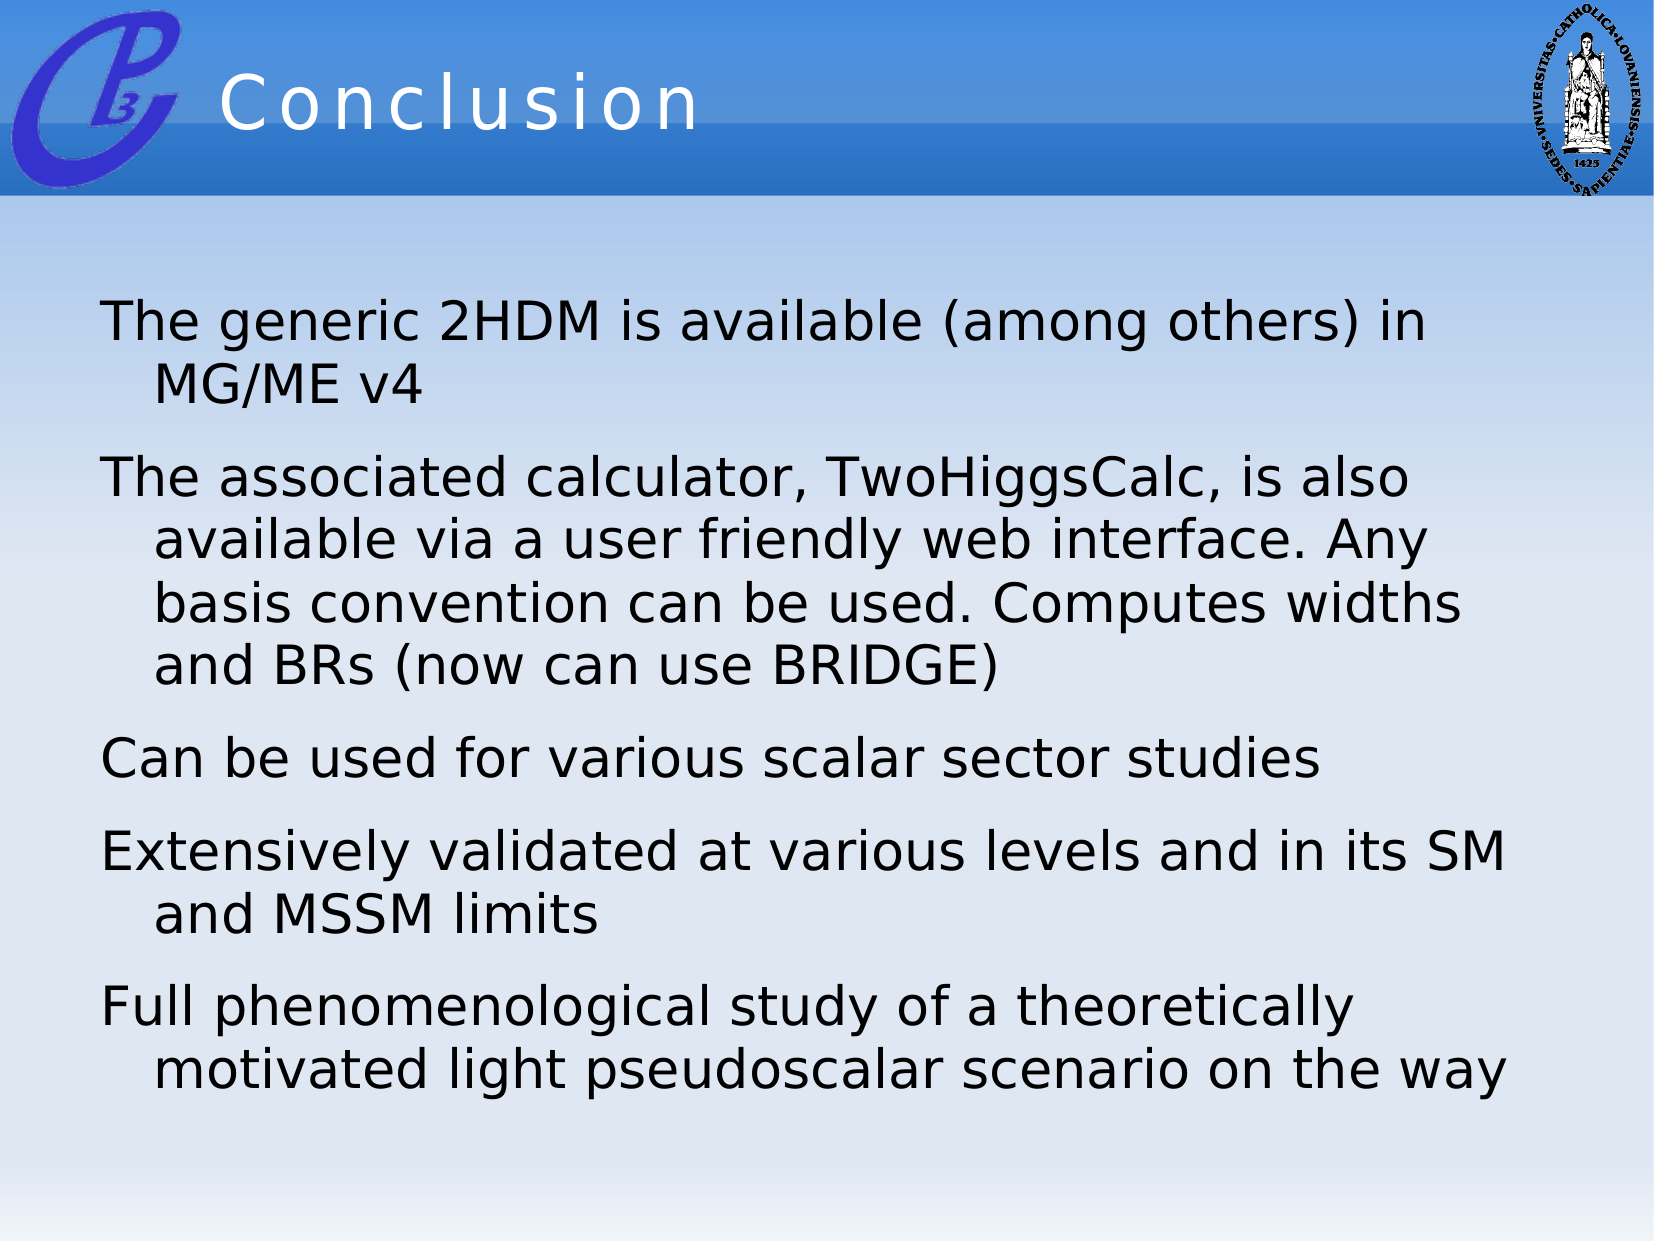

# Conclusion
The generic 2HDM is available (among others) in MG/ME v4
The associated calculator, TwoHiggsCalc, is also available via a user friendly web interface. Any basis convention can be used. Computes widths and BRs (now can use BRIDGE)
Can be used for various scalar sector studies
Extensively validated at various levels and in its SM and MSSM limits
Full phenomenological study of a theoretically motivated light pseudoscalar scenario on the way